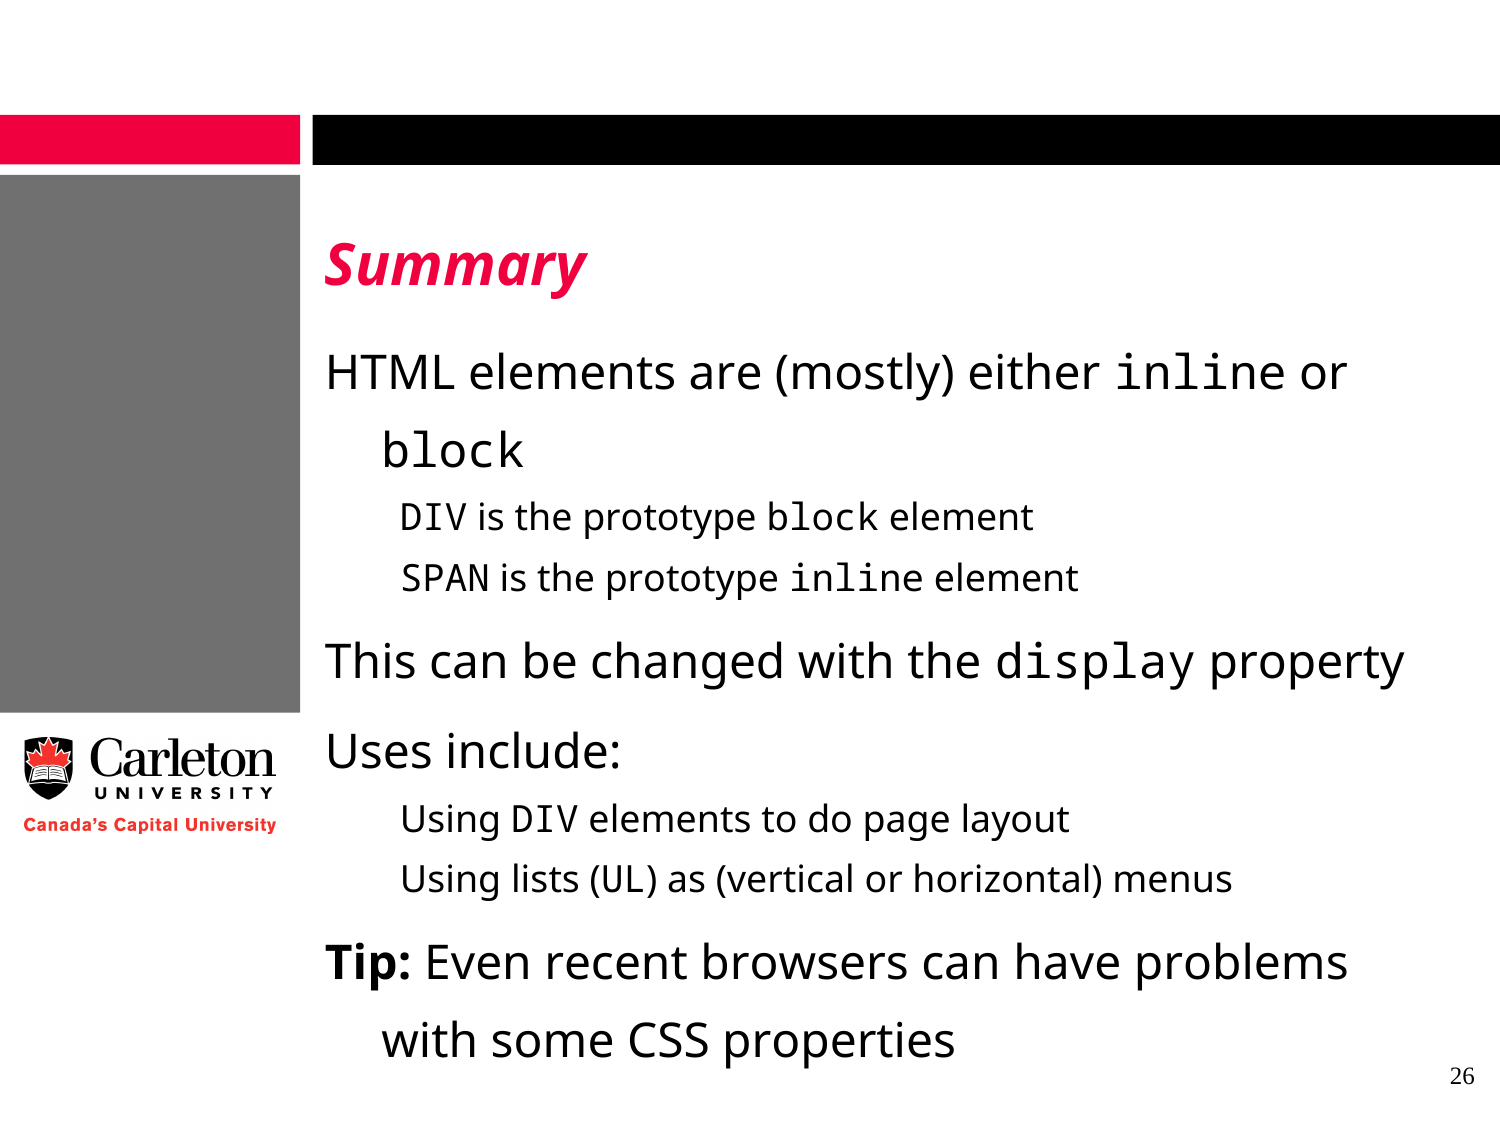

# Summary
HTML elements are (mostly) either inline or block
DIV is the prototype block element
SPAN is the prototype inline element
This can be changed with the display property
Uses include:
Using DIV elements to do page layout
Using lists (UL) as (vertical or horizontal) menus
Tip: Even recent browsers can have problems with some CSS properties
26